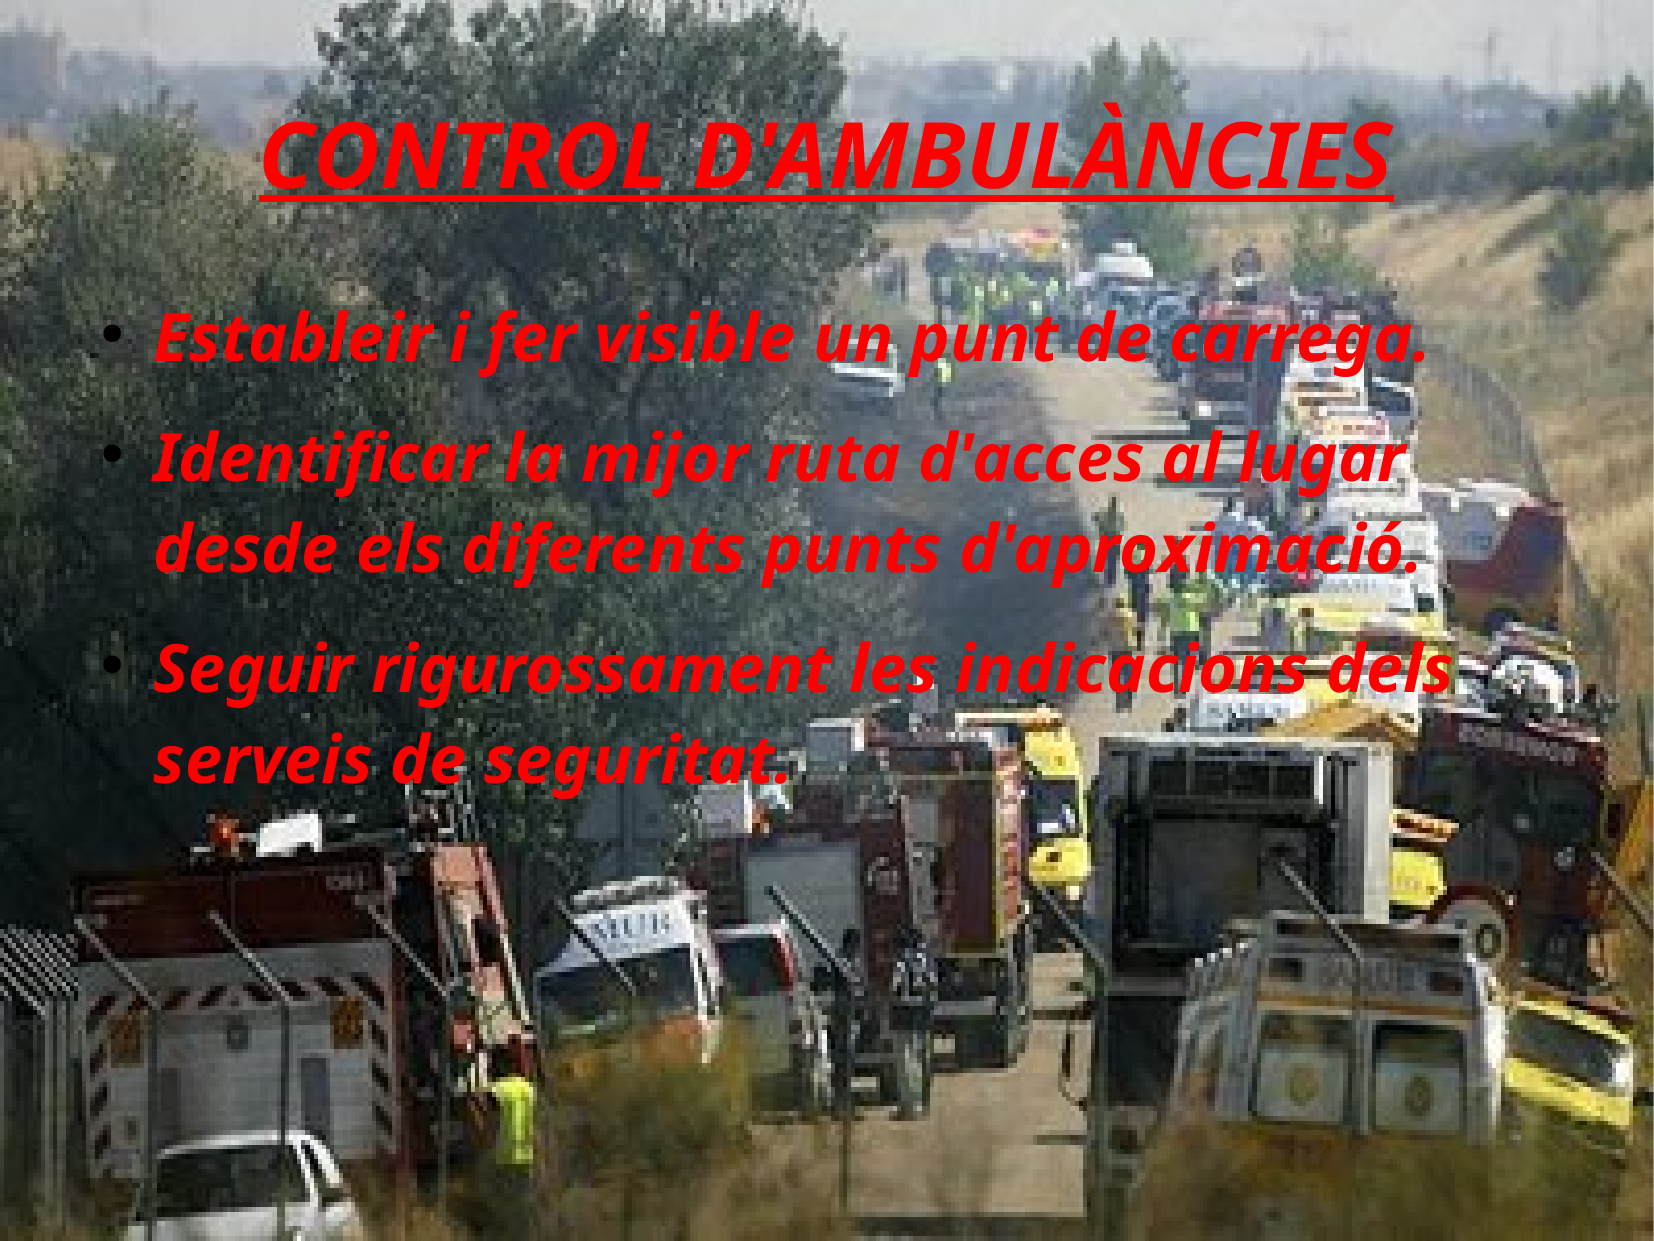

# CONTROL D'AMBULÀNCIES
Estableir i fer visible un punt de carrega.
Identificar la mijor ruta d'acces al lugar desde els diferents punts d'aproximació.
Seguir rigurossament les indicacions dels serveis de seguritat.